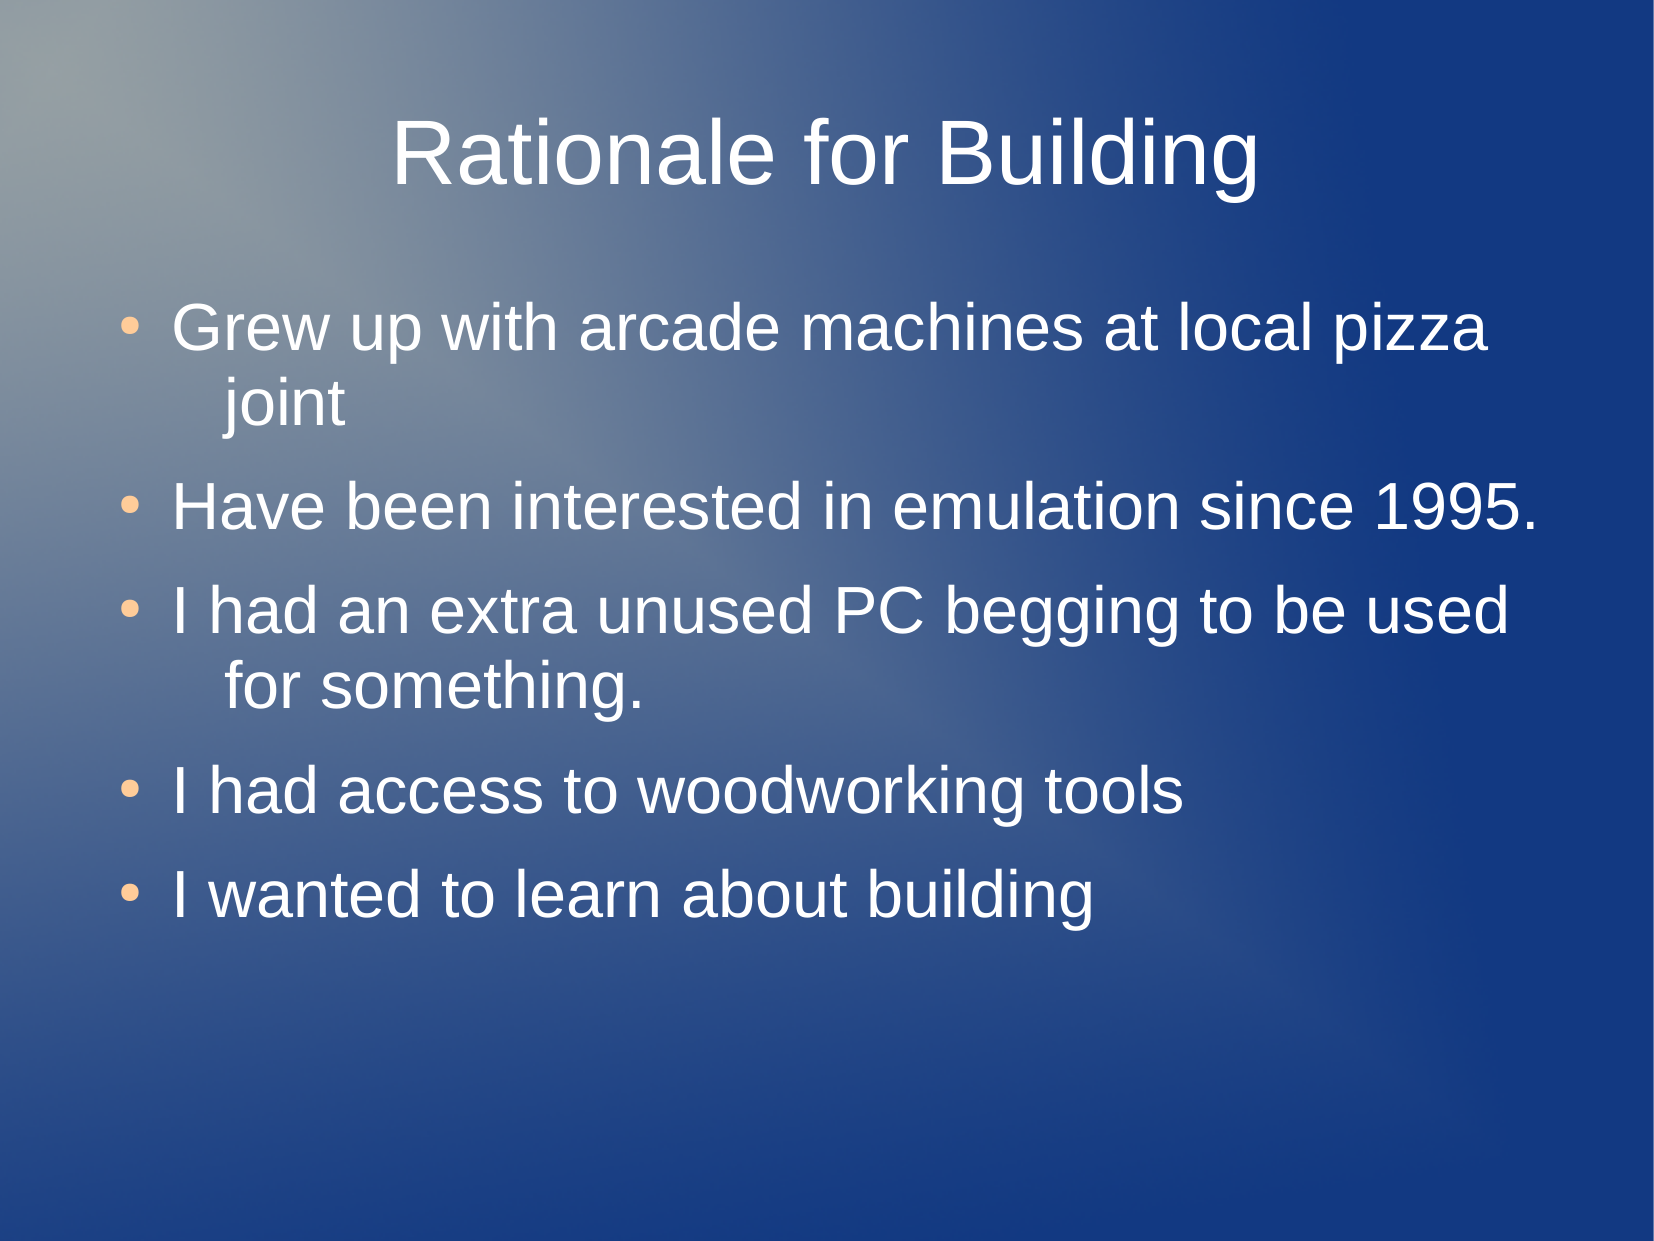

# Rationale for Building
Grew up with arcade machines at local pizza joint
Have been interested in emulation since 1995.
I had an extra unused PC begging to be used for something.
I had access to woodworking tools
I wanted to learn about building